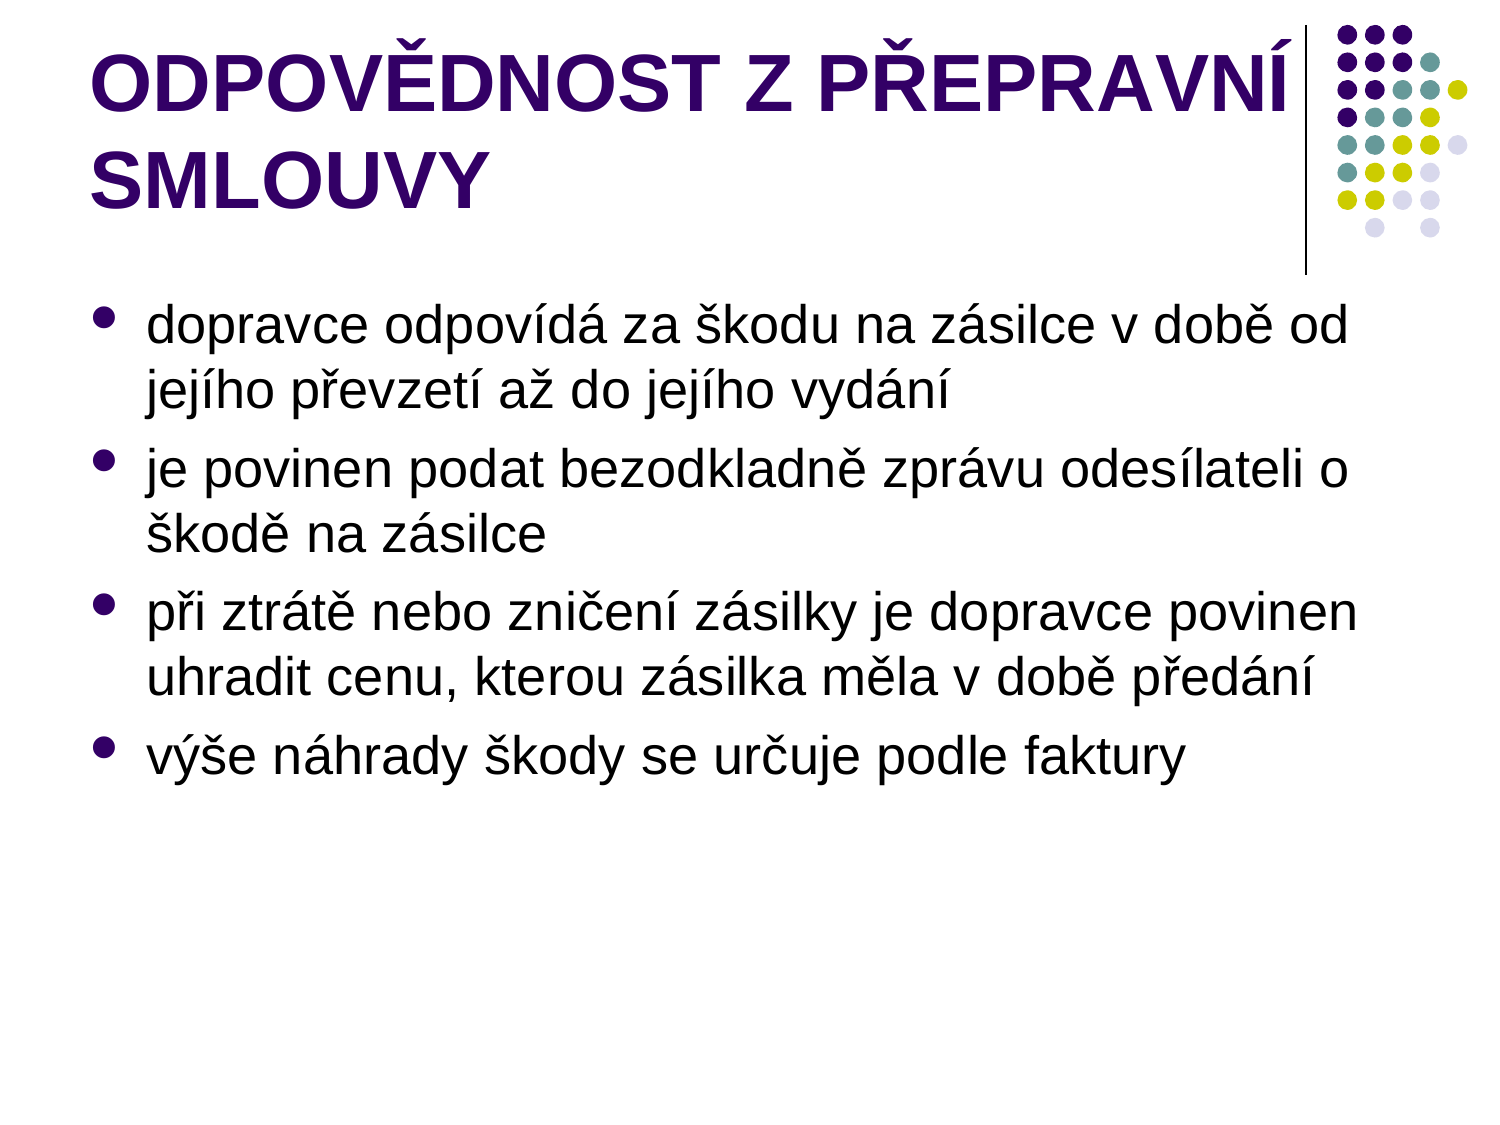

# ODPOVĚDNOST Z PŘEPRAVNÍ SMLOUVY
dopravce odpovídá za škodu na zásilce v době od jejího převzetí až do jejího vydání
je povinen podat bezodkladně zprávu odesílateli o škodě na zásilce
při ztrátě nebo zničení zásilky je dopravce povinen uhradit cenu, kterou zásilka měla v době předání
výše náhrady škody se určuje podle faktury